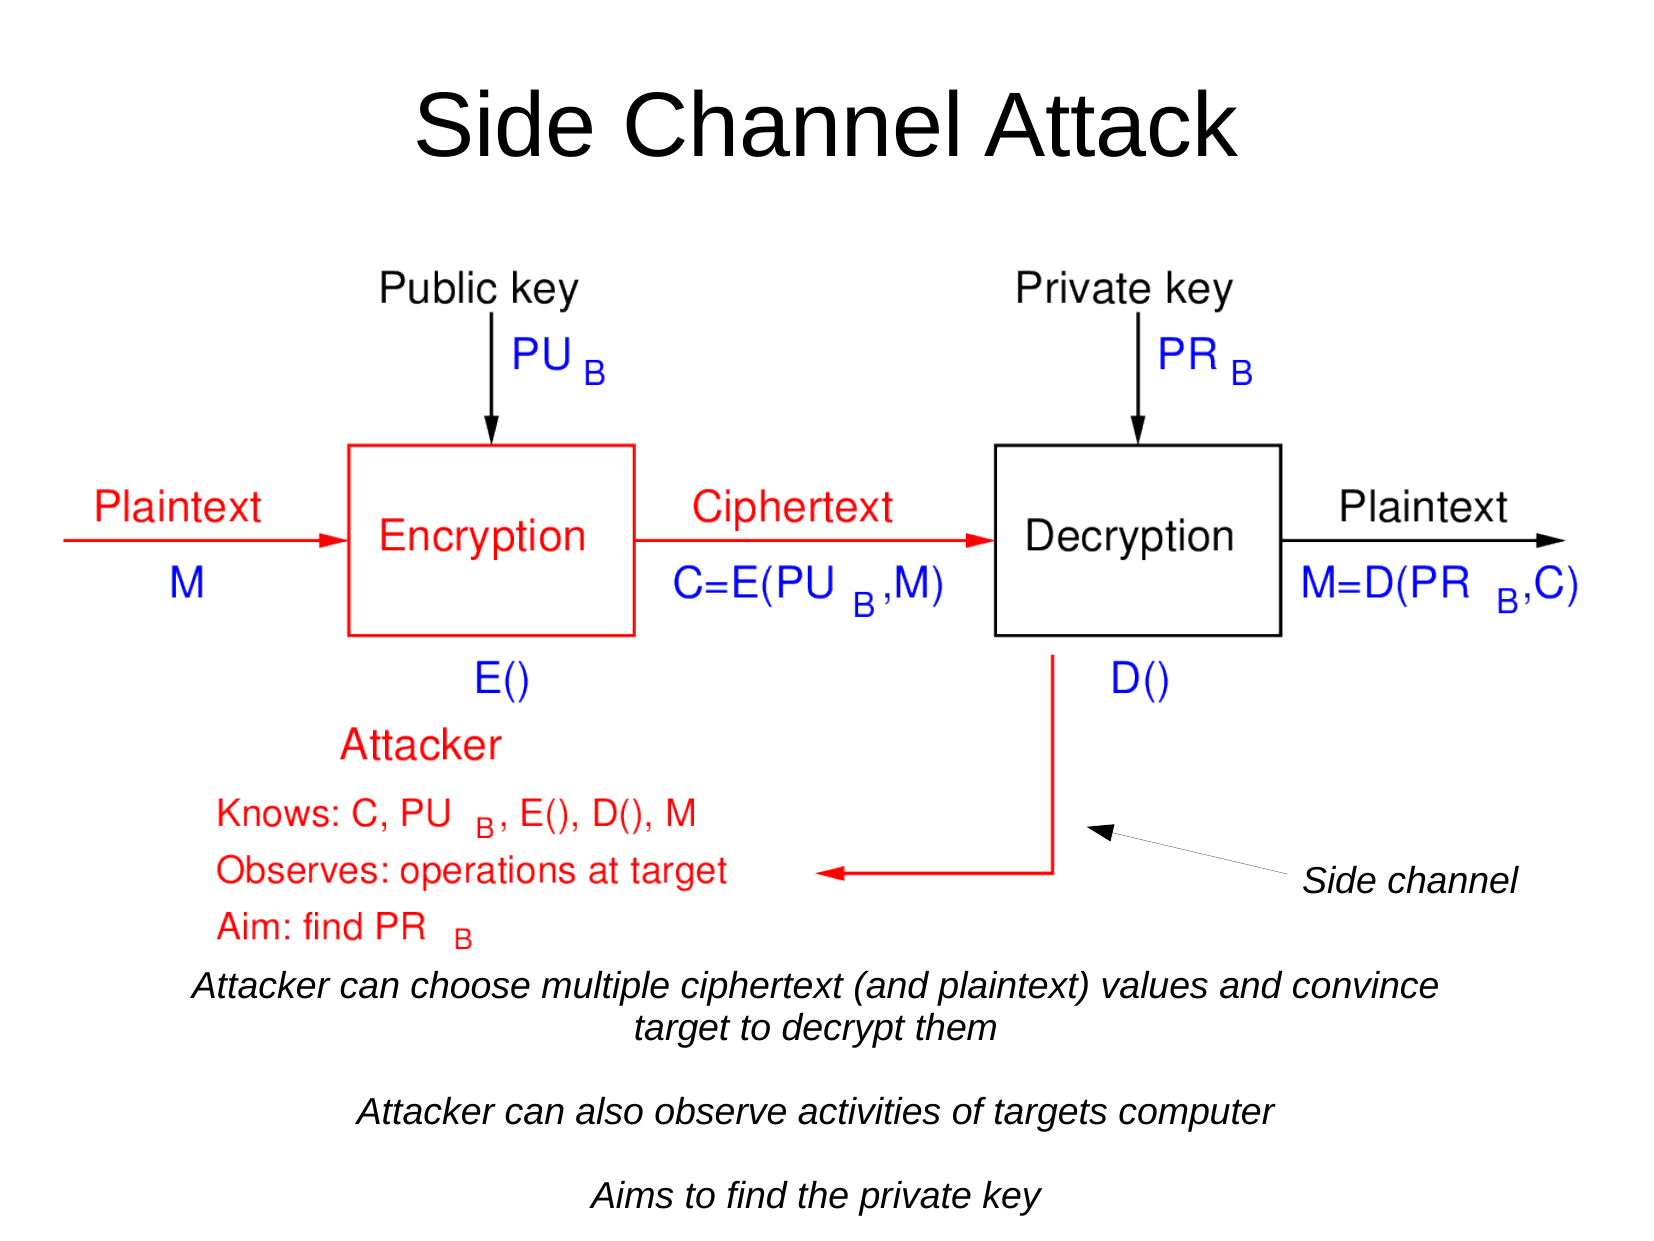

# Side Channel Attack
Side channel
Attacker can choose multiple ciphertext (and plaintext) values and convince target to decrypt them
Attacker can also observe activities of targets computer
Aims to find the private key